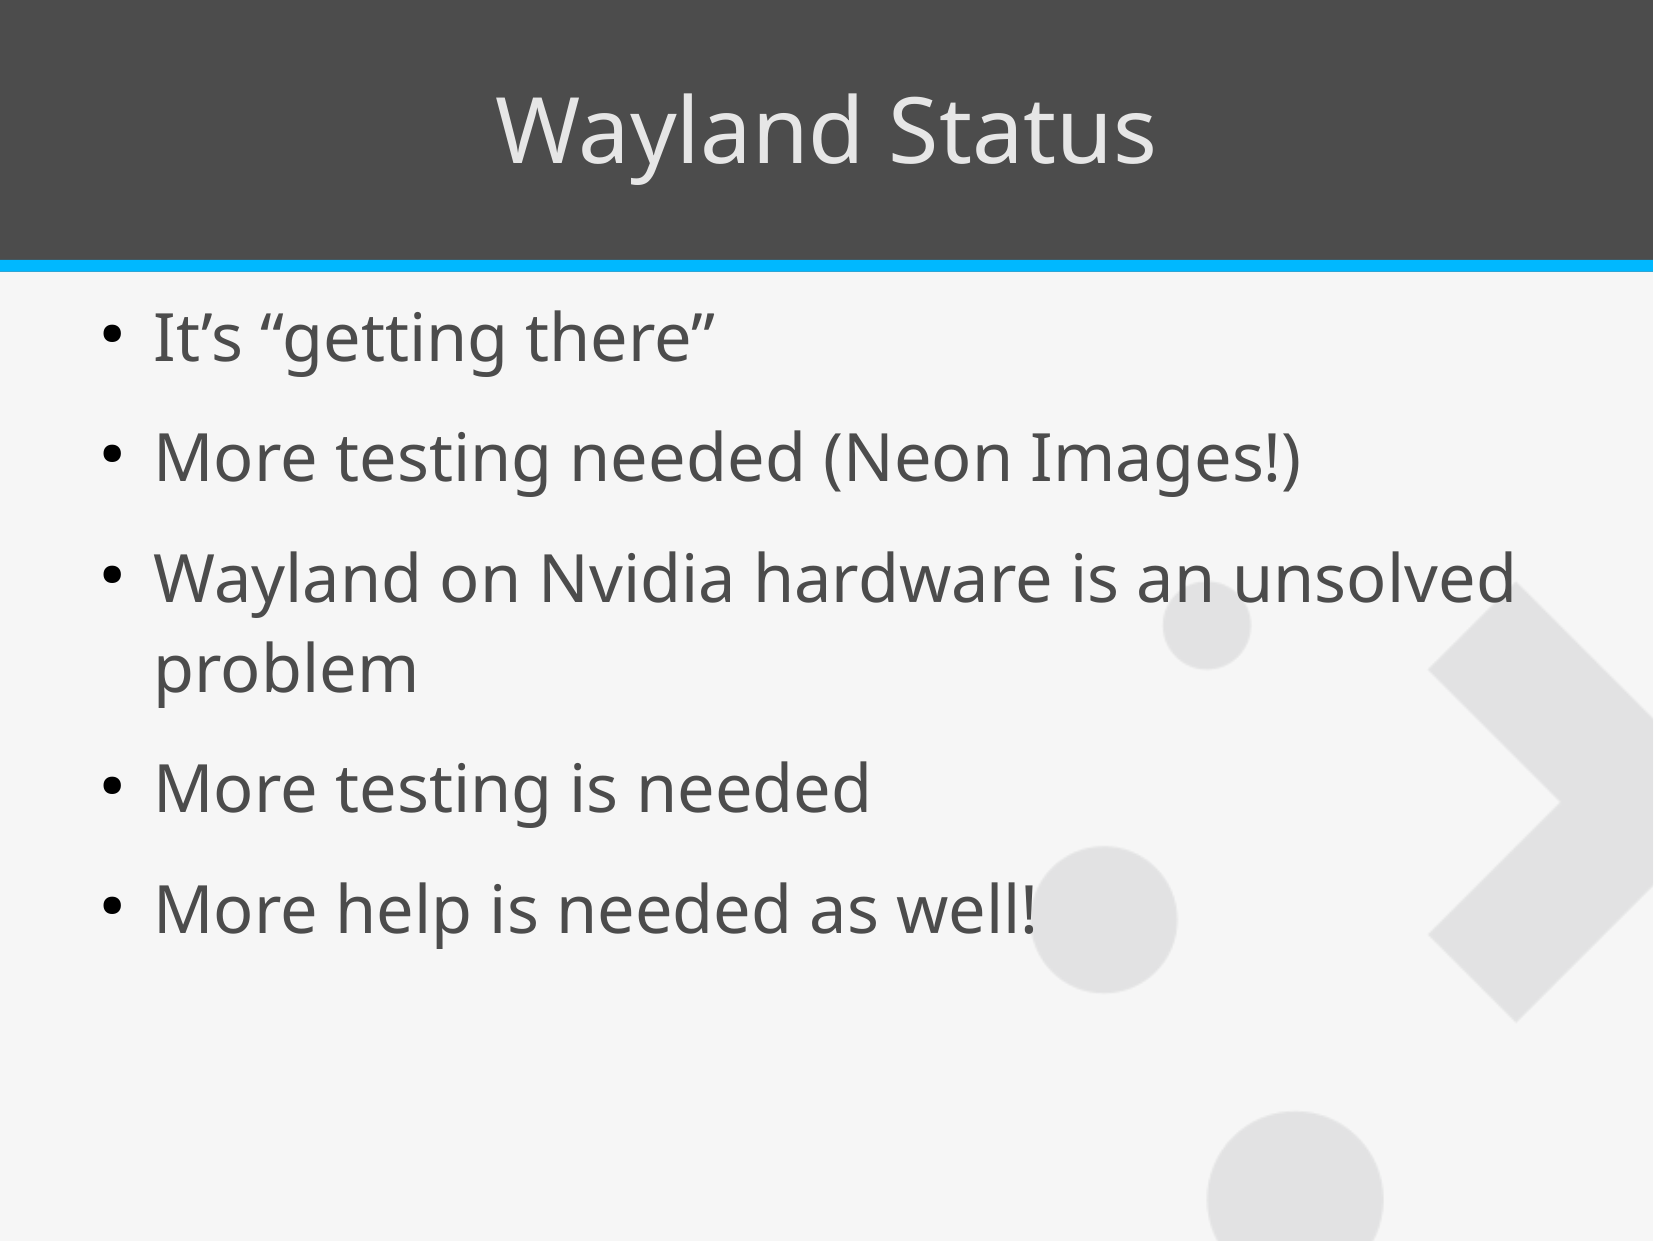

# Wayland Status
It’s “getting there”
More testing needed (Neon Images!)
Wayland on Nvidia hardware is an unsolved problem
More testing is needed
More help is needed as well!